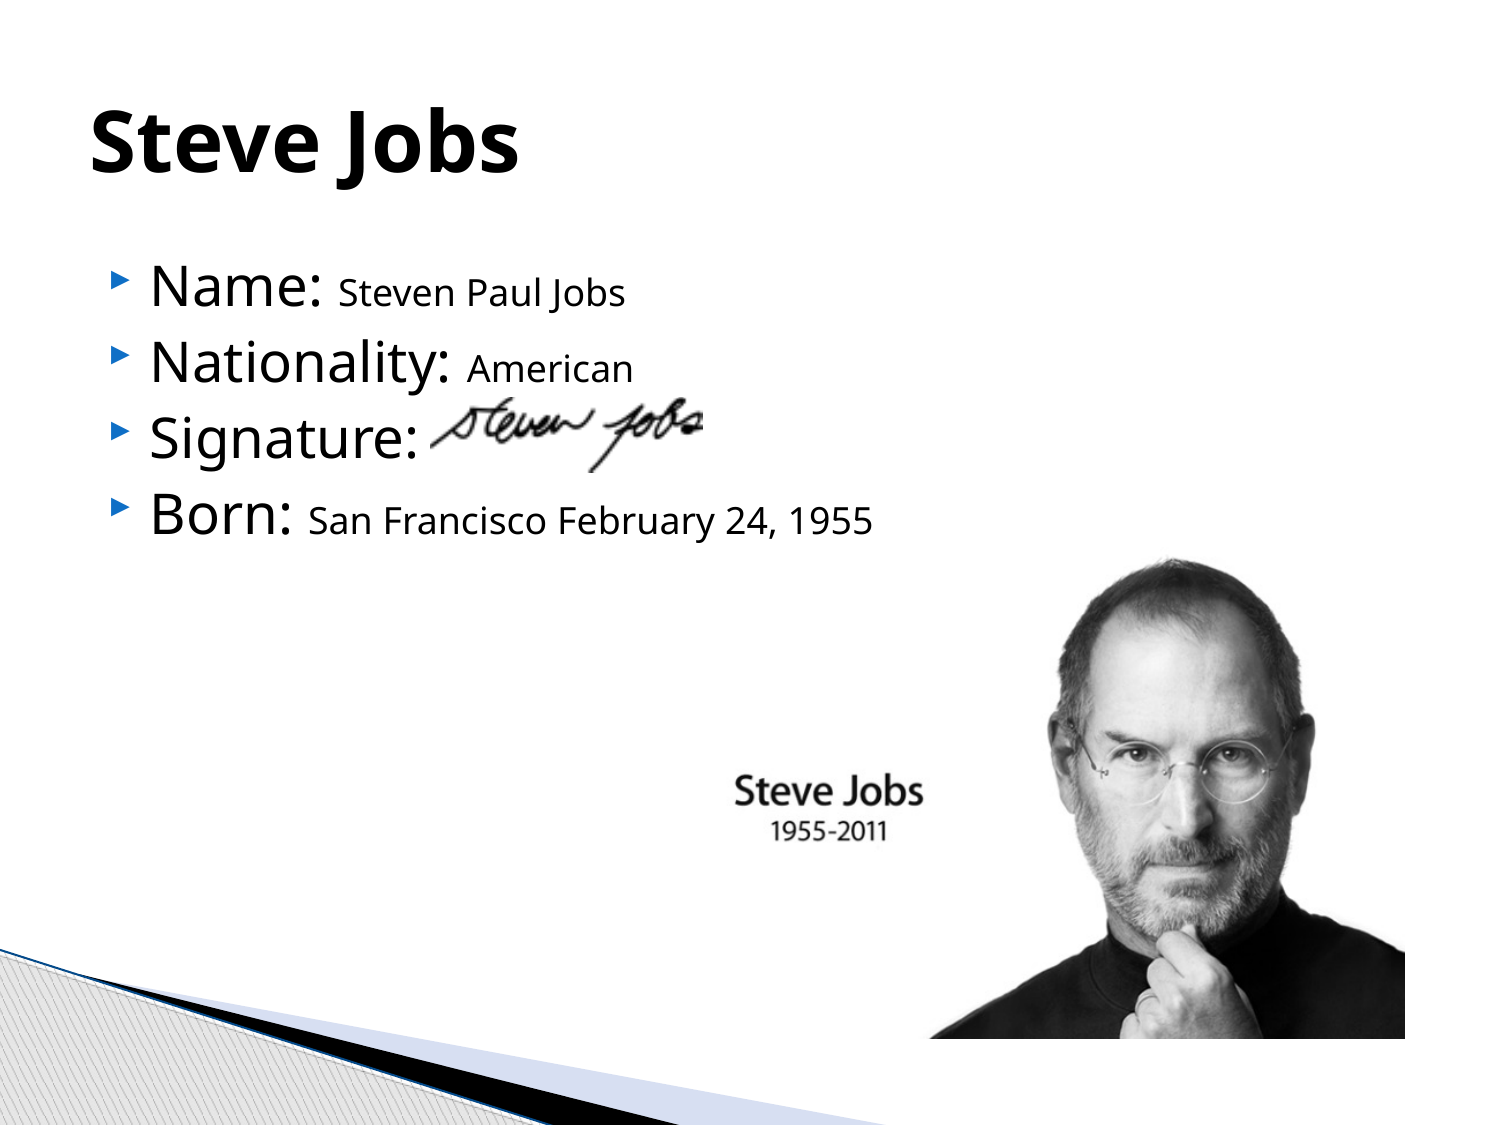

Steve Jobs
# Name: Steven Paul Jobs
Nationality: American
Signature:
Born: San Francisco February 24, 1955